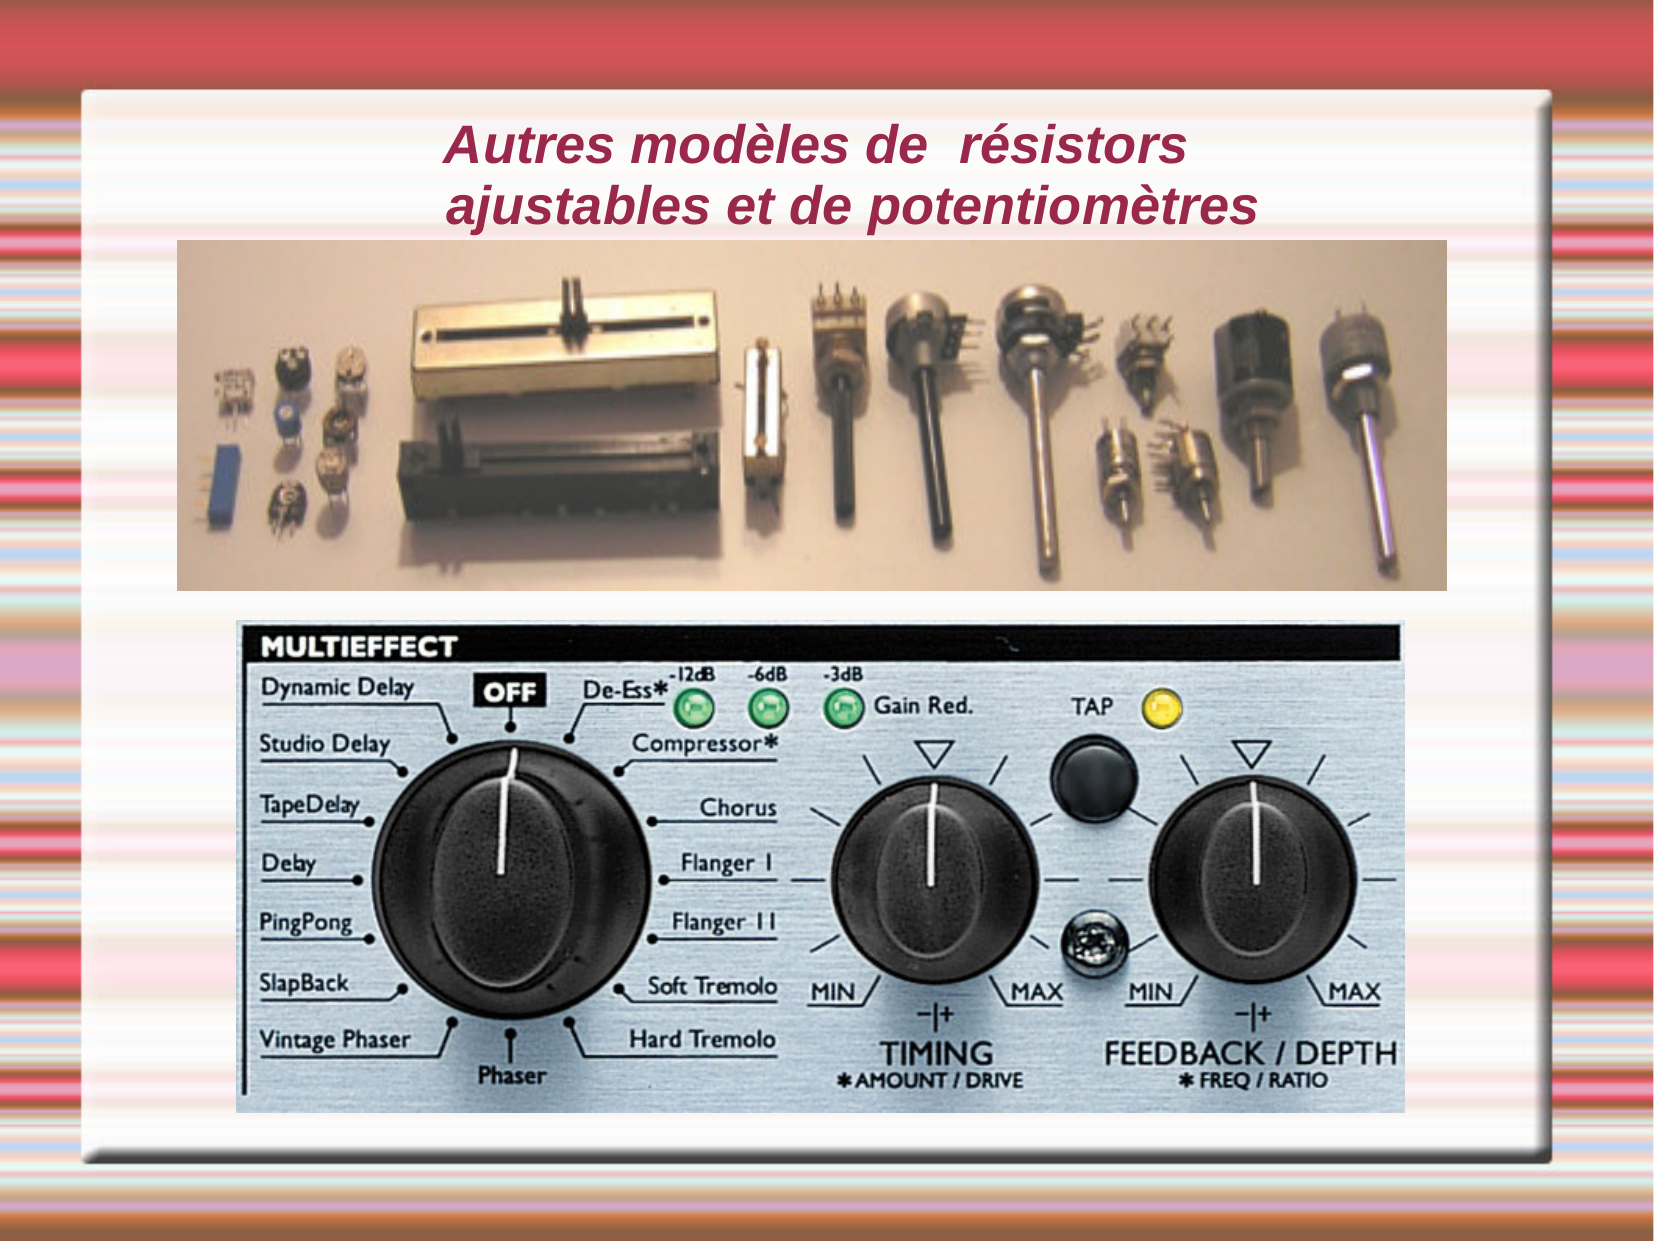

# Autres modèles de résistors ajustables et de potentiomètres